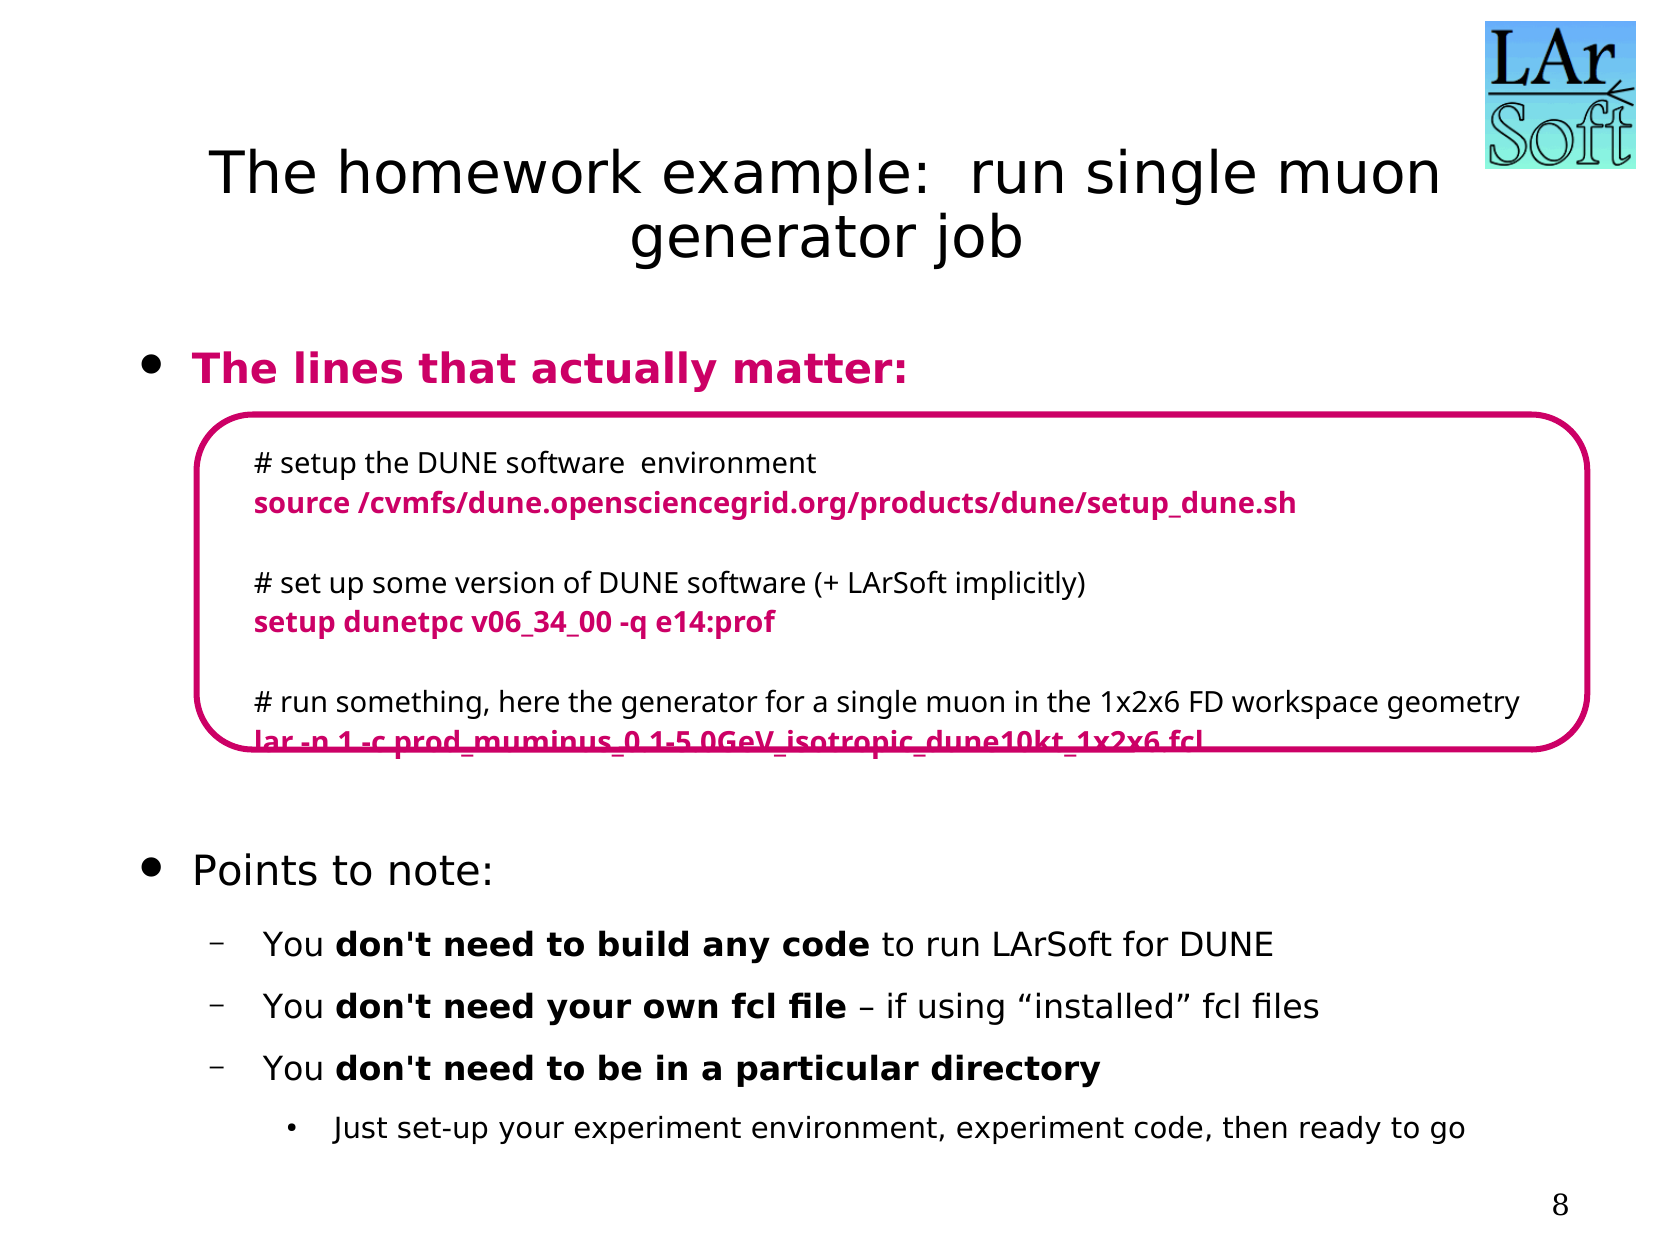

# The homework example: run single muon generator job
The lines that actually matter:
Points to note:
You don't need to build any code to run LArSoft for DUNE
You don't need your own fcl file – if using “installed” fcl files
You don't need to be in a particular directory
Just set-up your experiment environment, experiment code, then ready to go
# setup the DUNE software environment
source /cvmfs/dune.opensciencegrid.org/products/dune/setup_dune.sh
# set up some version of DUNE software (+ LArSoft implicitly)
setup dunetpc v06_34_00 -q e14:prof
# run something, here the generator for a single muon in the 1x2x6 FD workspace geometry
lar -n 1 -c prod_muminus_0.1-5.0GeV_isotropic_dune10kt_1x2x6.fcl
8